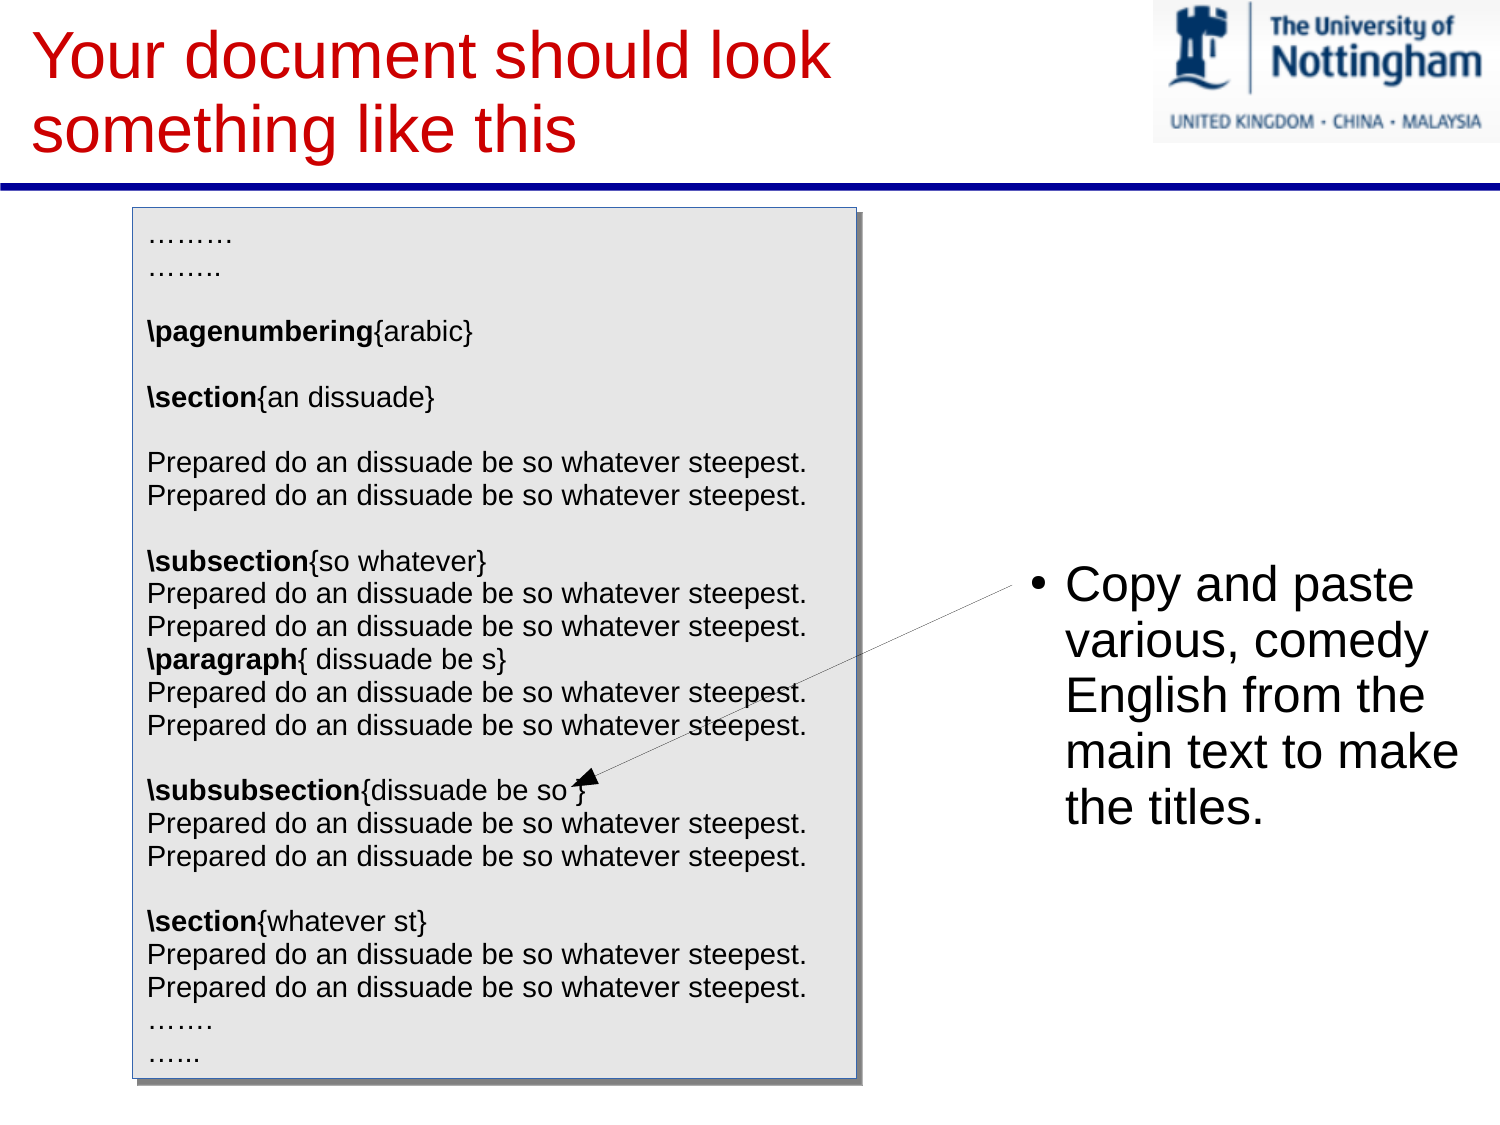

Your document should look something like this
………
……..
\pagenumbering{arabic}
\section{an dissuade}
Prepared do an dissuade be so whatever steepest.
Prepared do an dissuade be so whatever steepest.
\subsection{so whatever}
Prepared do an dissuade be so whatever steepest.
Prepared do an dissuade be so whatever steepest.
\paragraph{ dissuade be s}
Prepared do an dissuade be so whatever steepest.
Prepared do an dissuade be so whatever steepest.
\subsubsection{dissuade be so }
Prepared do an dissuade be so whatever steepest.
Prepared do an dissuade be so whatever steepest.
\section{whatever st}
Prepared do an dissuade be so whatever steepest.
Prepared do an dissuade be so whatever steepest.
…….
…...
Copy and paste various, comedy English from the main text to make the titles.